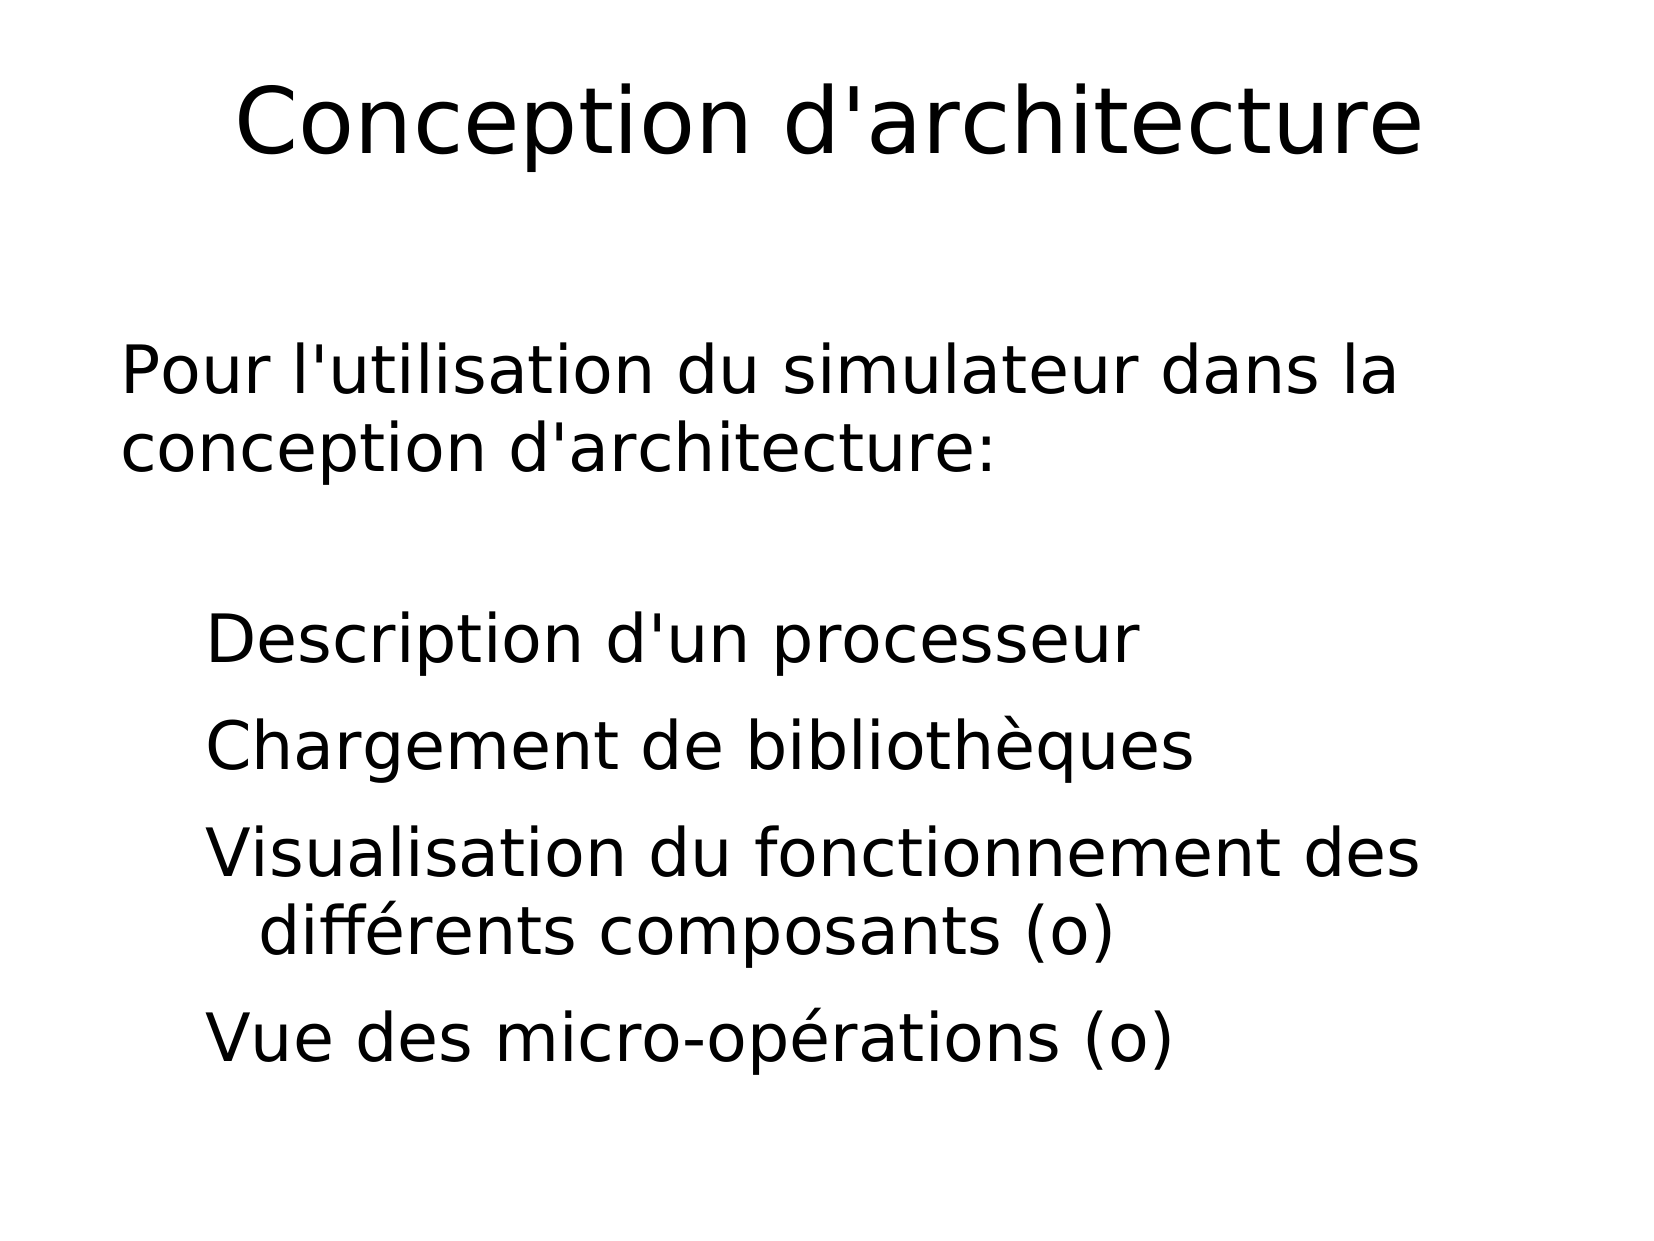

# Conception d'architecture
Pour l'utilisation du simulateur dans la conception d'architecture:
Description d'un processeur
Chargement de bibliothèques
Visualisation du fonctionnement des différents composants (o)
Vue des micro-opérations (o)